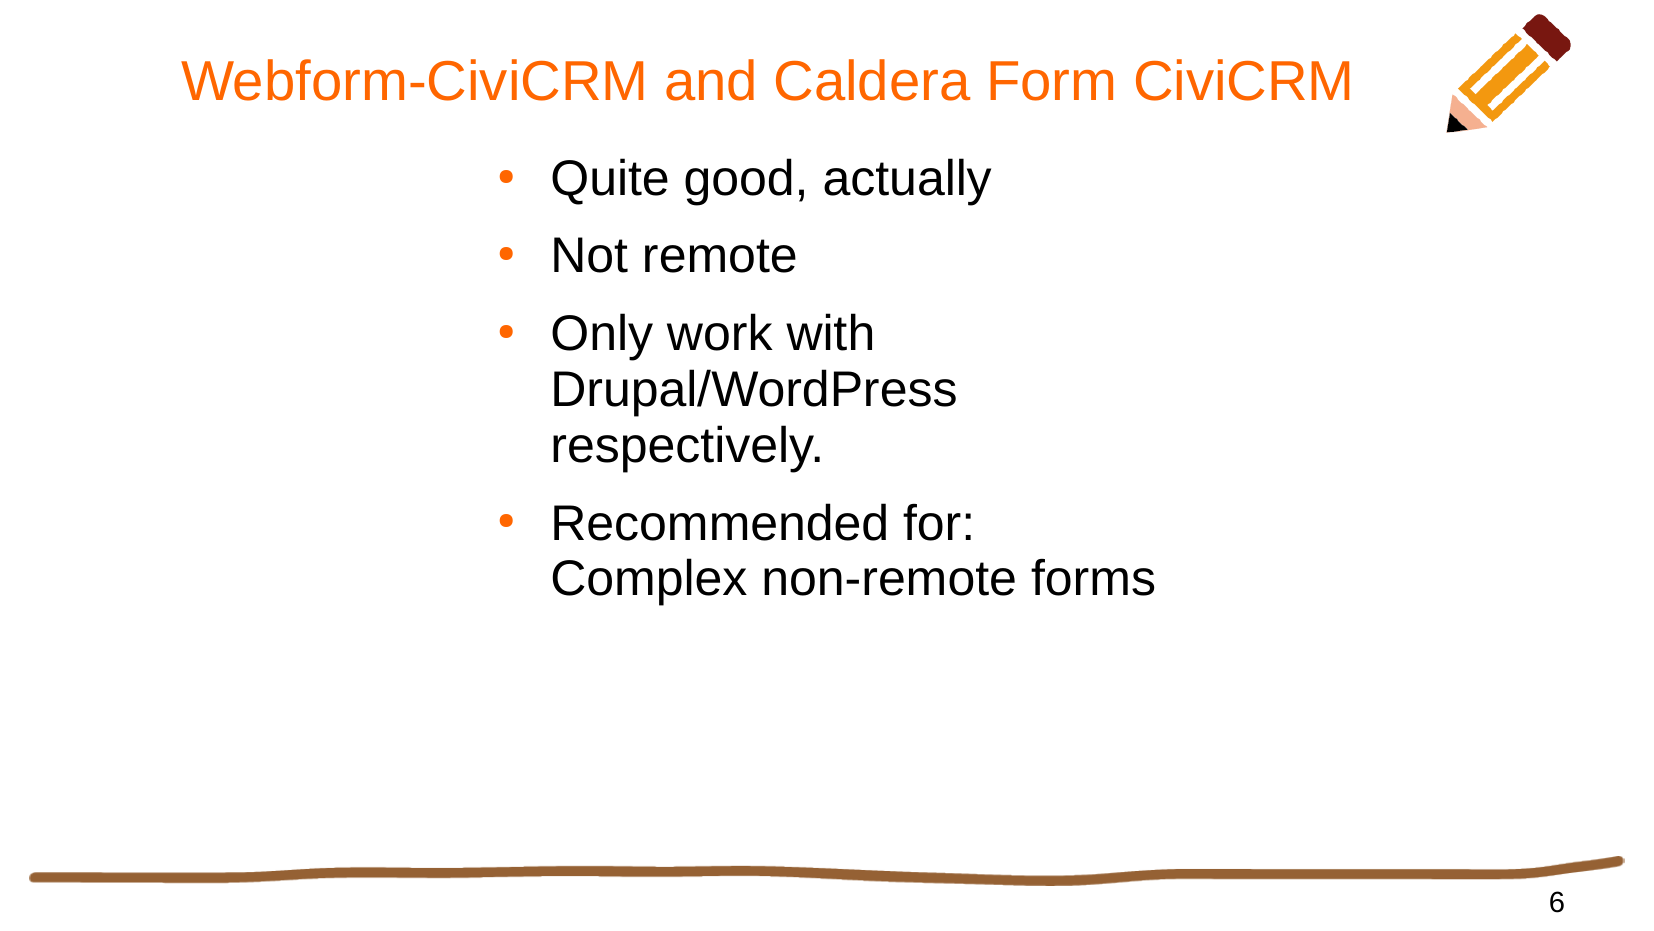

# Webform-CiviCRM and Caldera Form CiviCRM
Quite good, actually
Not remote
Only work with Drupal/WordPress respectively.
Recommended for:
Complex non-remote forms
6